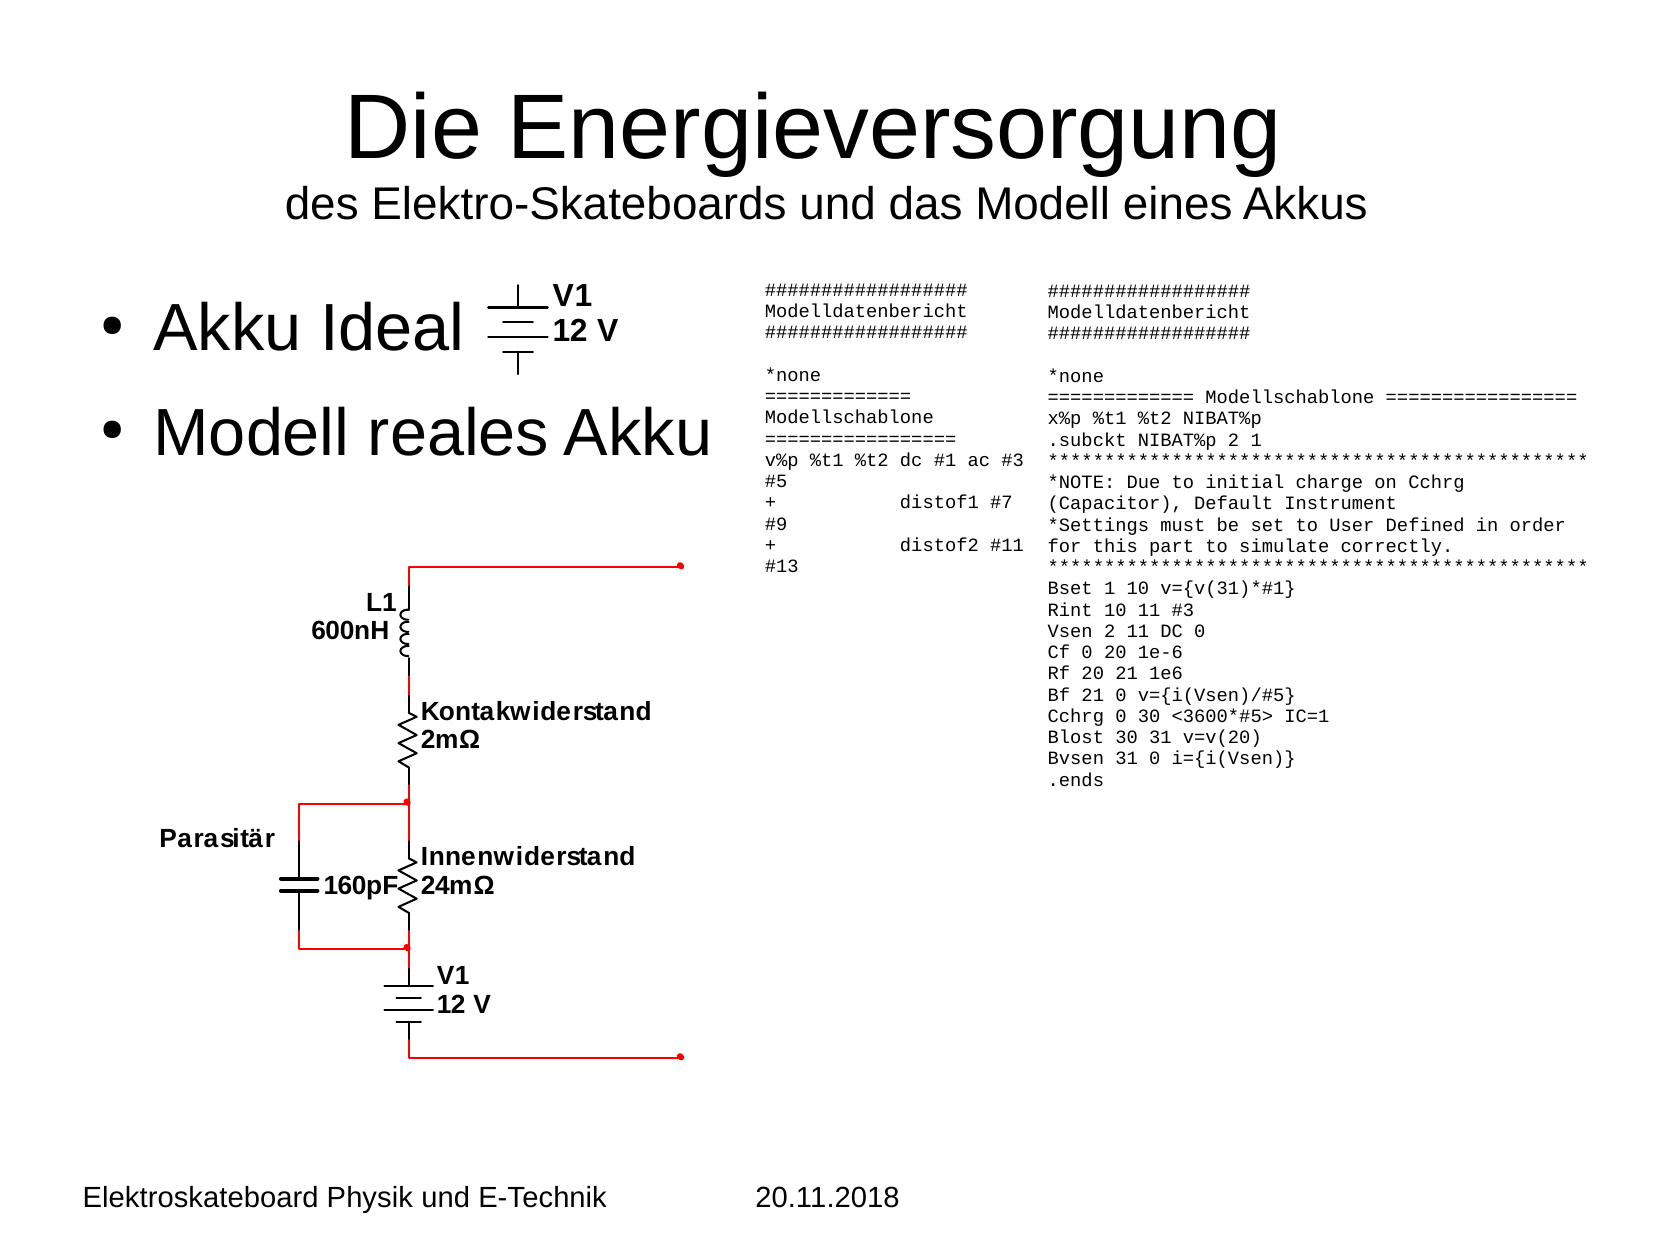

# Die Energieversorgung des Elektro-Skateboards und das Modell eines Akkus
##################
Modelldatenbericht
##################
*none
============= Modellschablone =================
x%p %t1 %t2 NIBAT%p
.subckt NIBAT%p 2 1
*************************************************NOTE: Due to initial charge on Cchrg (Capacitor), Default Instrument
*Settings must be set to User Defined in order for this part to simulate correctly.
************************************************Bset 1 10 v={v(31)*#1}
Rint 10 11 #3
Vsen 2 11 DC 0
Cf 0 20 1e-6
Rf 20 21 1e6
Bf 21 0 v={i(Vsen)/#5}
Cchrg 0 30 <3600*#5> IC=1
Blost 30 31 v=v(20)
Bvsen 31 0 i={i(Vsen)}
.ends
################## Modelldatenbericht ##################
*none
============= Modellschablone =================
v%p %t1 %t2 dc #1 ac #3 #5
+ distof1 #7 #9
+ distof2 #11 #13
Akku Ideal
Modell reales Akku